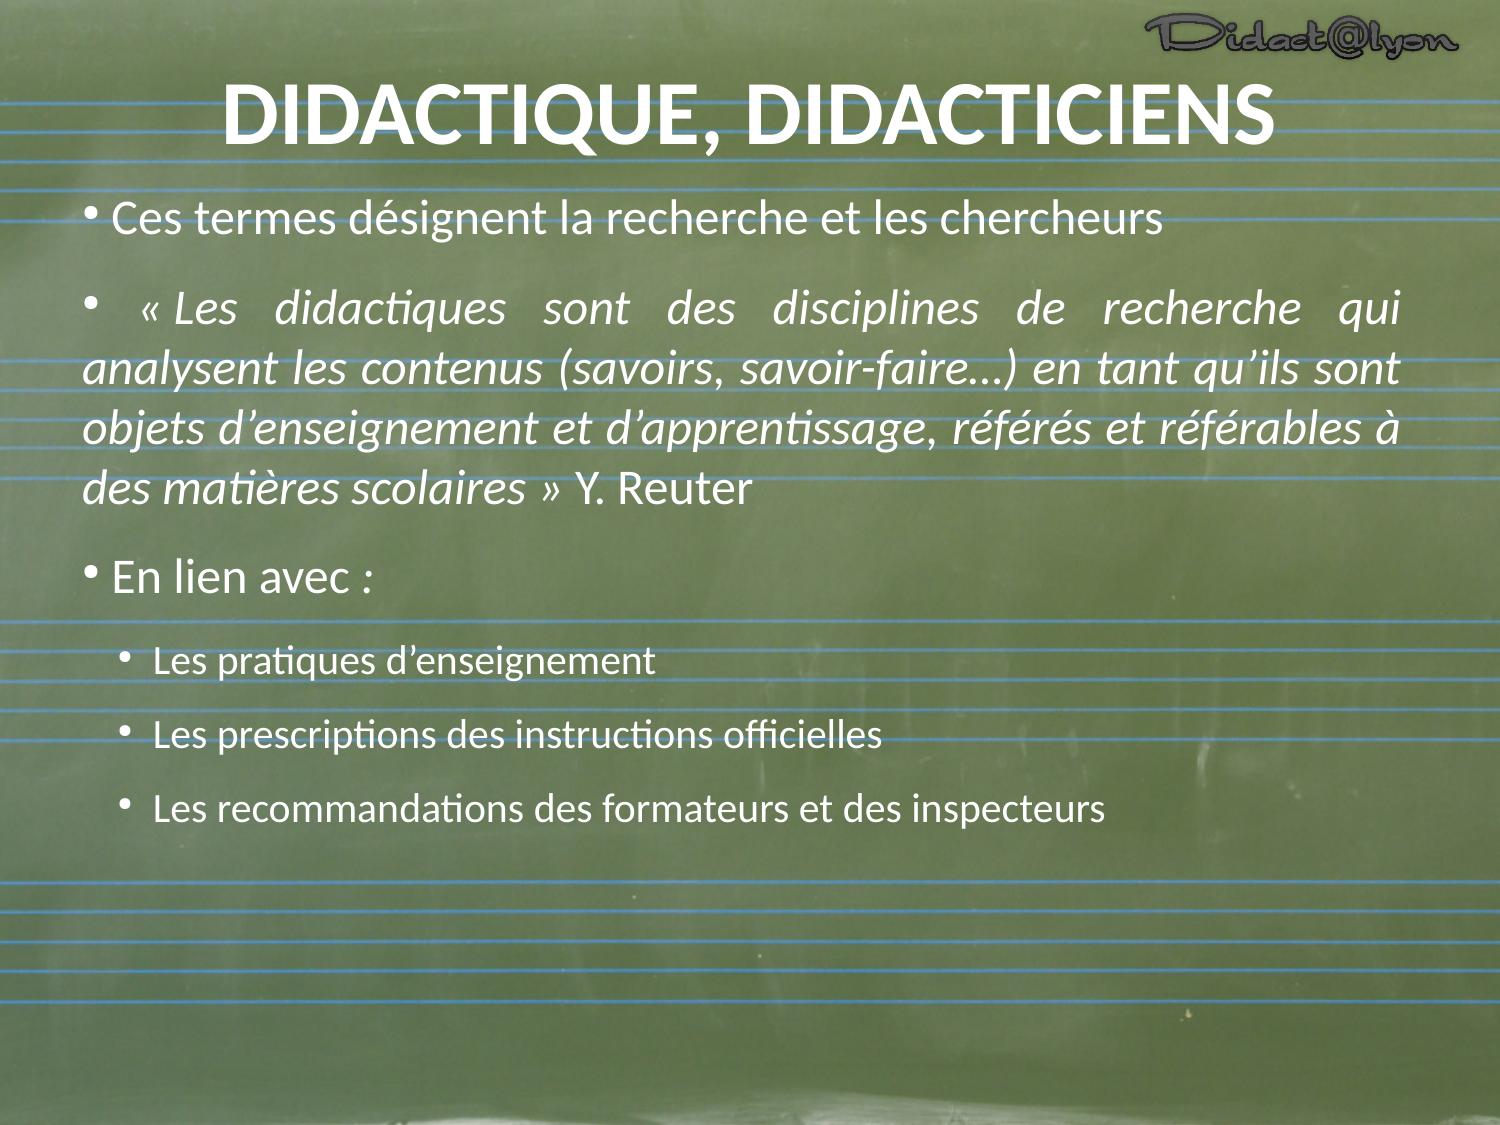

# DIDACTIQUE, DIDACTICIENS
 Ces termes désignent la recherche et les chercheurs
 « Les didactiques sont des disciplines de recherche qui analysent les contenus (savoirs, savoir-faire…) en tant qu’ils sont objets d’enseignement et d’apprentissage, référés et référables à des matières scolaires » Y. Reuter
 En lien avec :
Les pratiques d’enseignement
Les prescriptions des instructions officielles
Les recommandations des formateurs et des inspecteurs